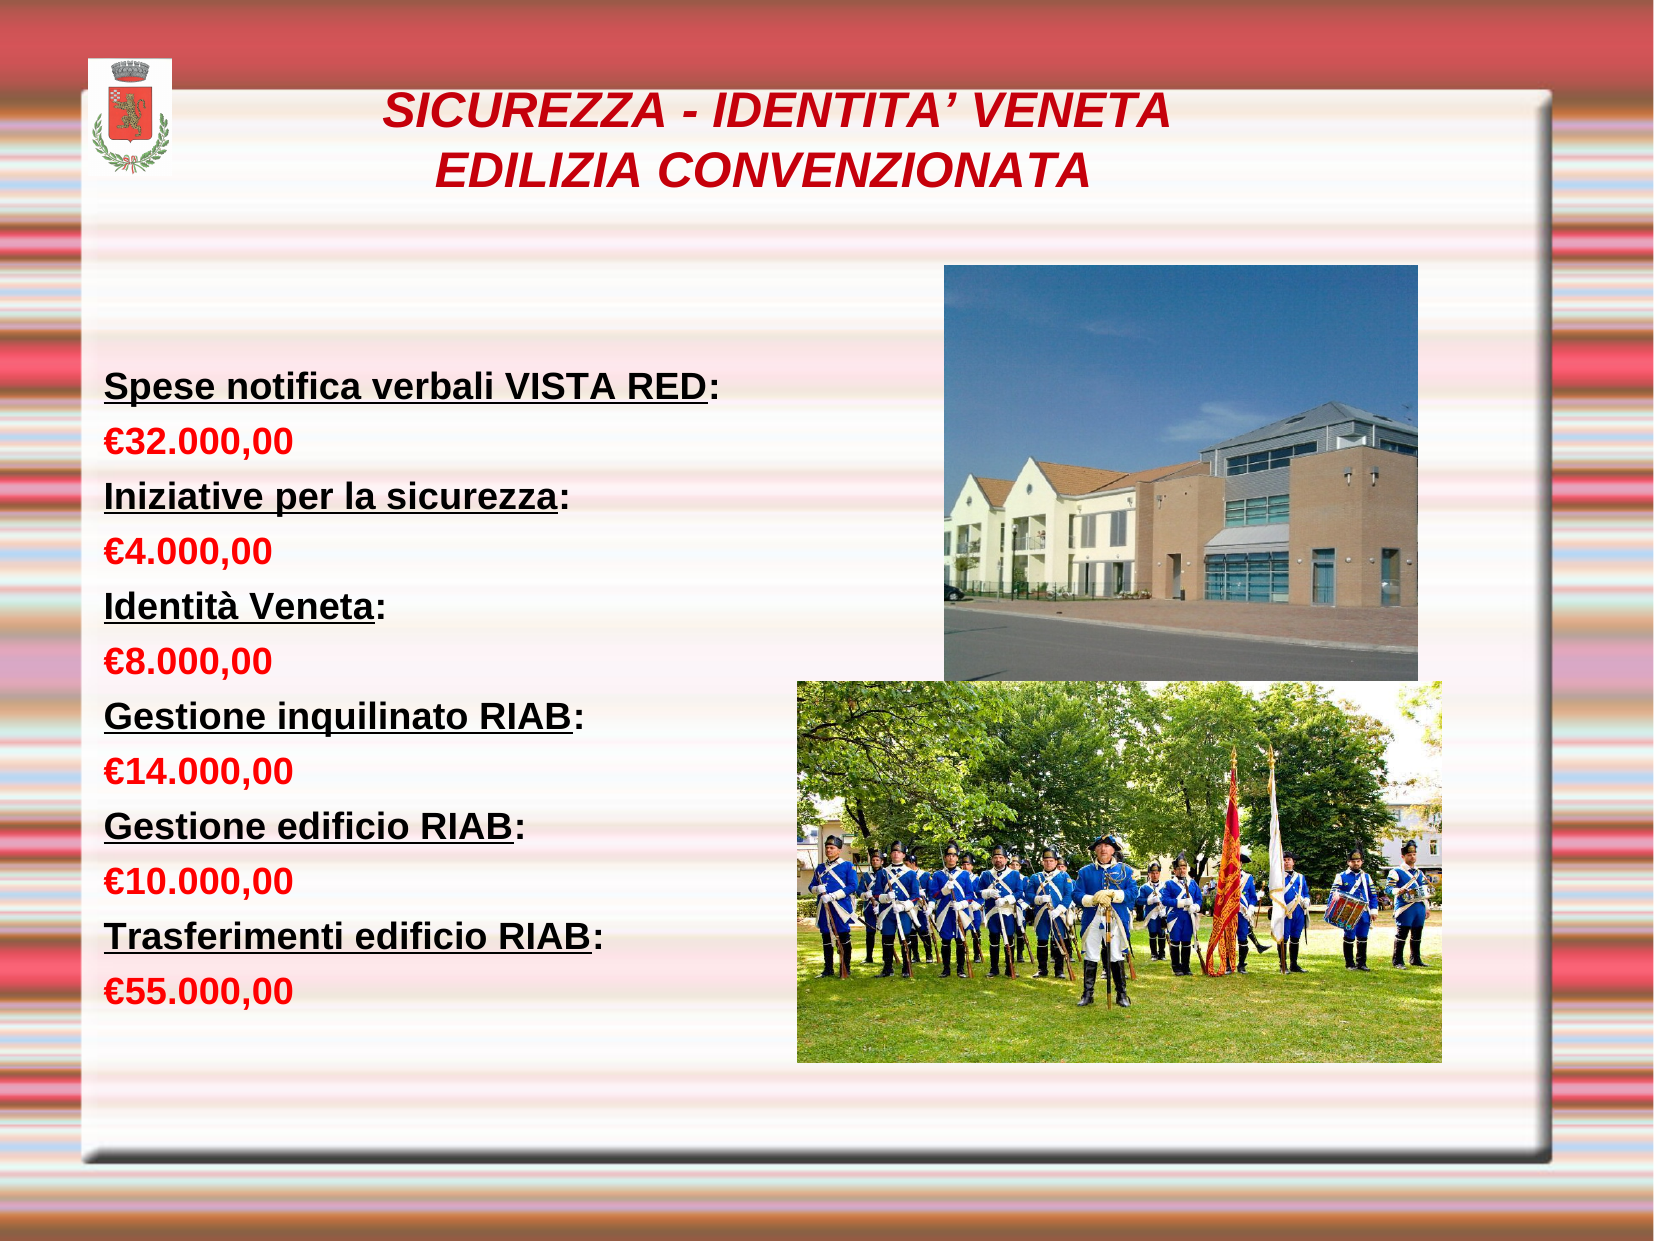

# SICUREZZA - IDENTITA’ VENETA EDILIZIA CONVENZIONATA
Spese notifica verbali VISTA RED:
€32.000,00
Iniziative per la sicurezza:
€4.000,00
Identità Veneta:
€8.000,00
Gestione inquilinato RIAB:
€14.000,00
Gestione edificio RIAB:
€10.000,00
Trasferimenti edificio RIAB:
€55.000,00